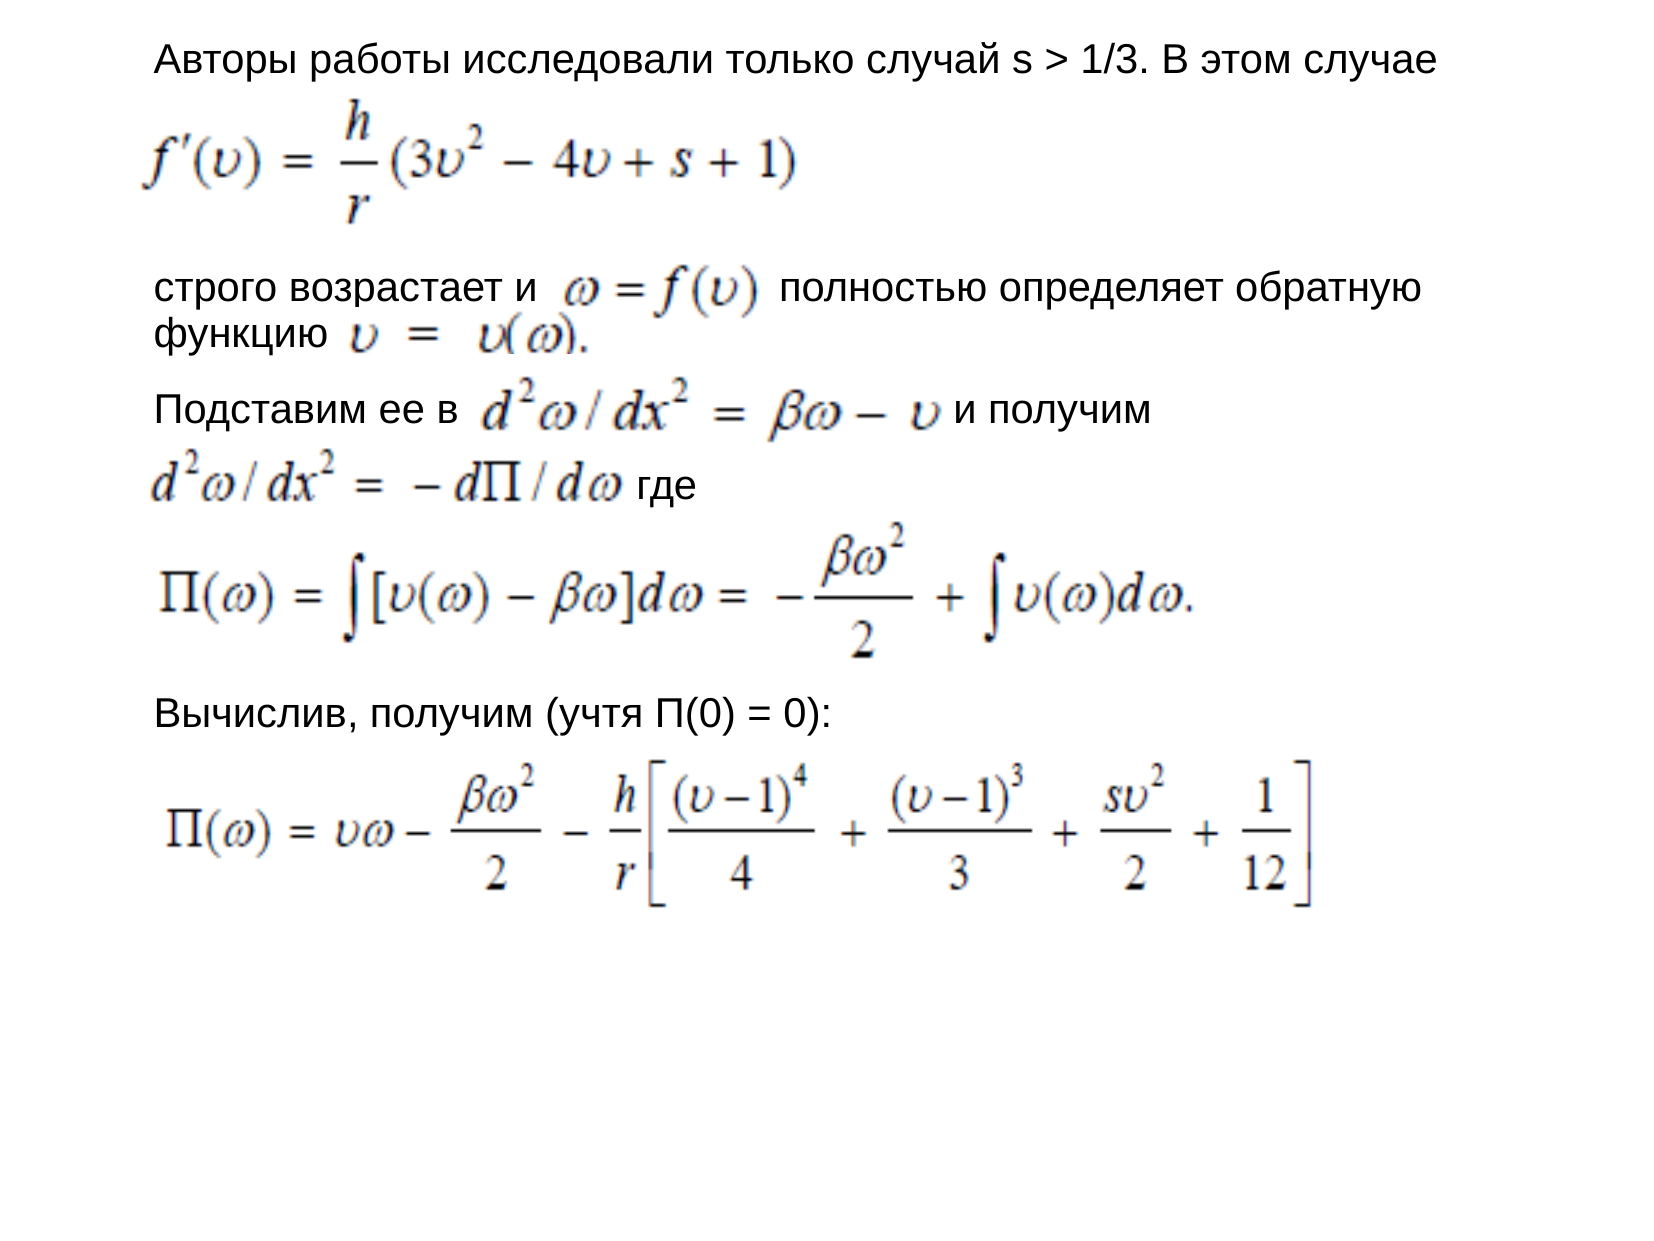

#
Авторы работы исследовали только случай s > 1/3. В этом случае
строго возрастает и полностью определяет обратную функцию
Подставим ее в и получим
 , где
Вычислив, получим (учтя П(0) = 0):